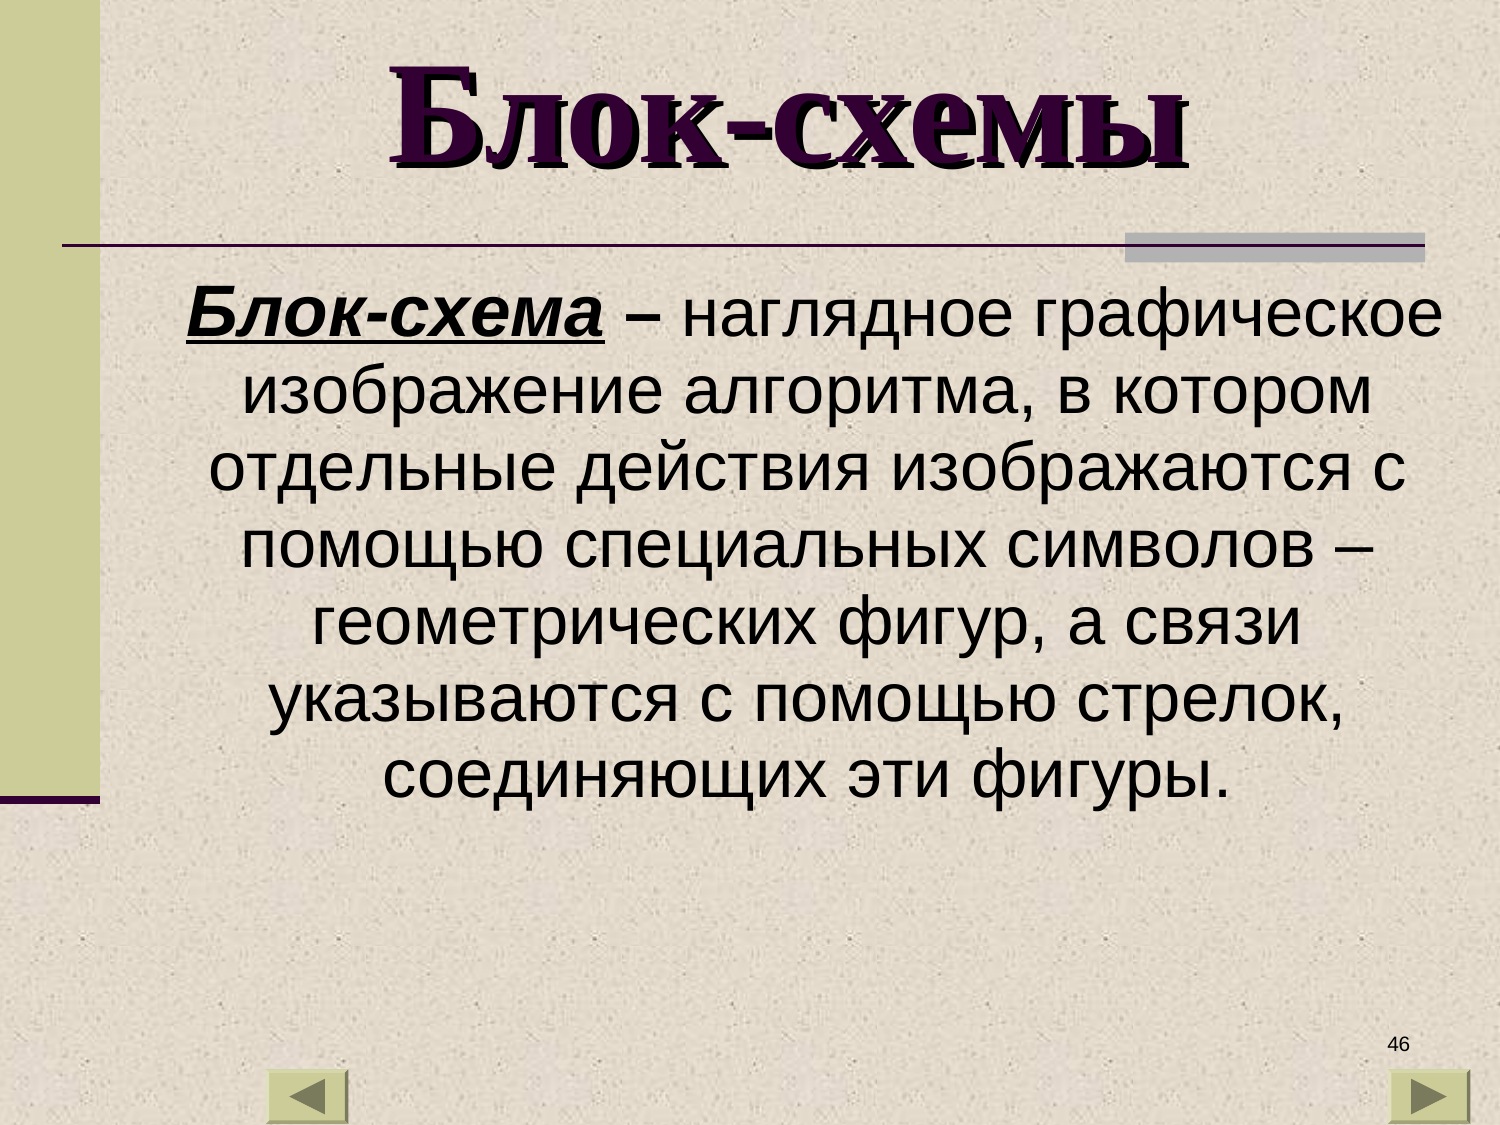

# Блок-схемы
	 Блок-схема – наглядное графическое изображение алгоритма, в котором отдельные действия изображаются с помощью специальных символов –геометрических фигур, а связи указываются с помощью стрелок, соединяющих эти фигуры.
46